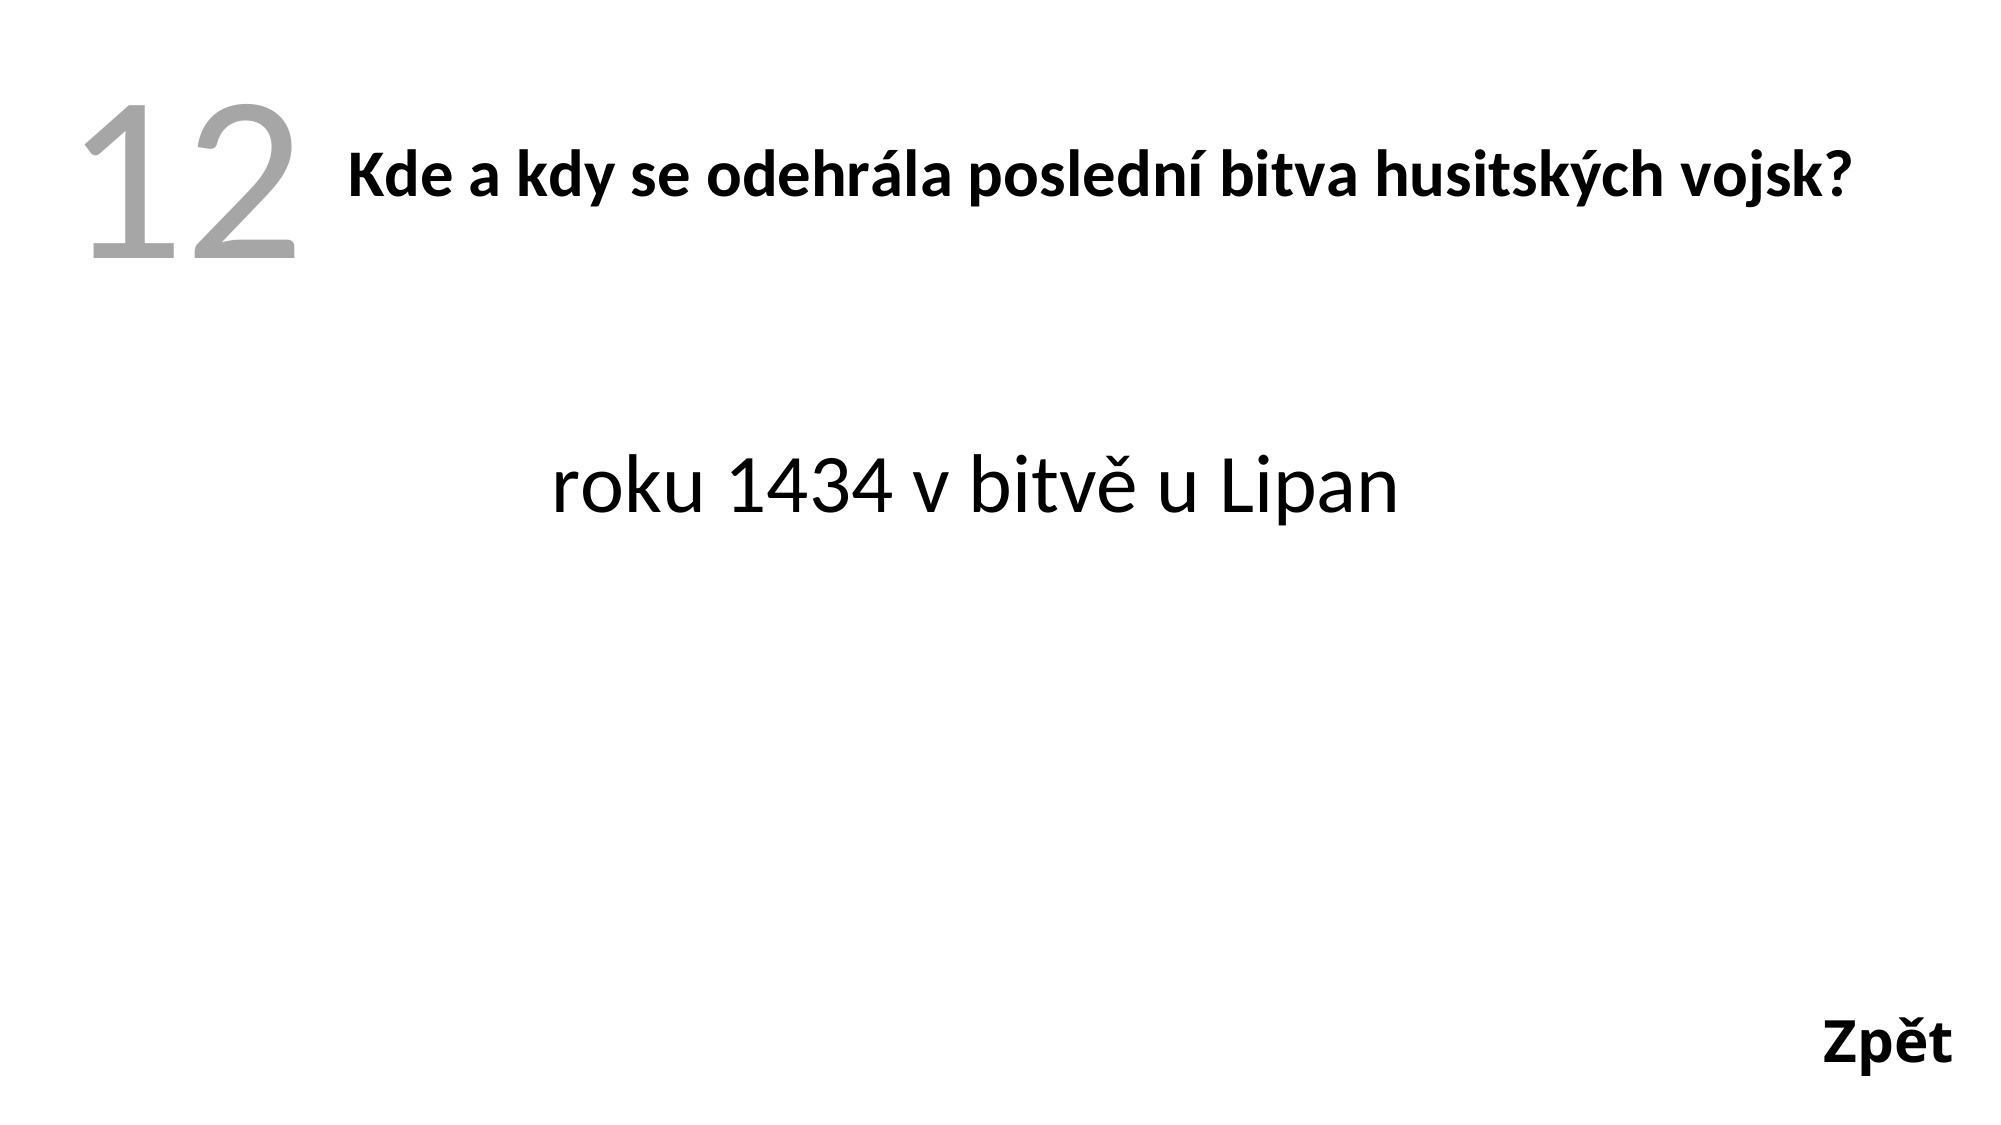

12
Kde a kdy se odehrála poslední bitva husitských vojsk?
roku 1434 v bitvě u Lipan
Zpět